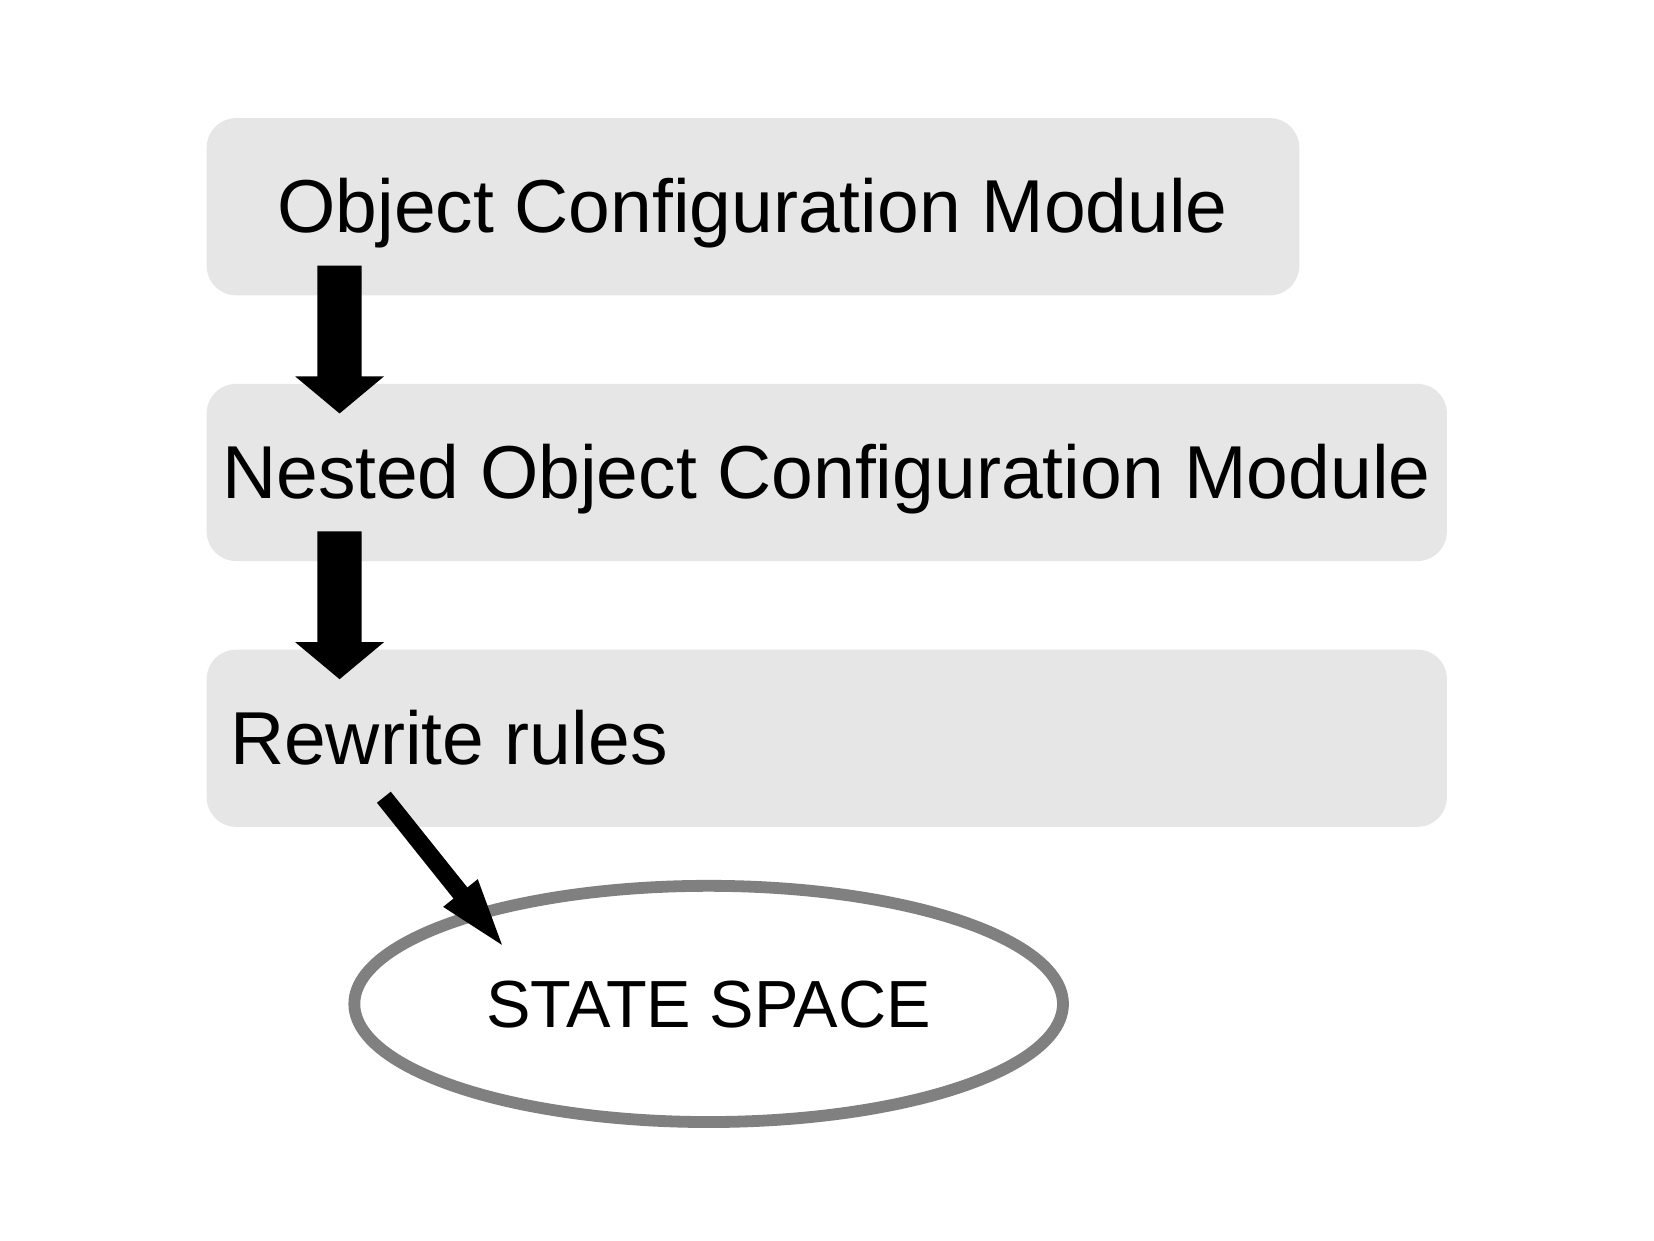

Object Configuration Module
Nested Object Configuration Module
Rewrite rules
STATE SPACE